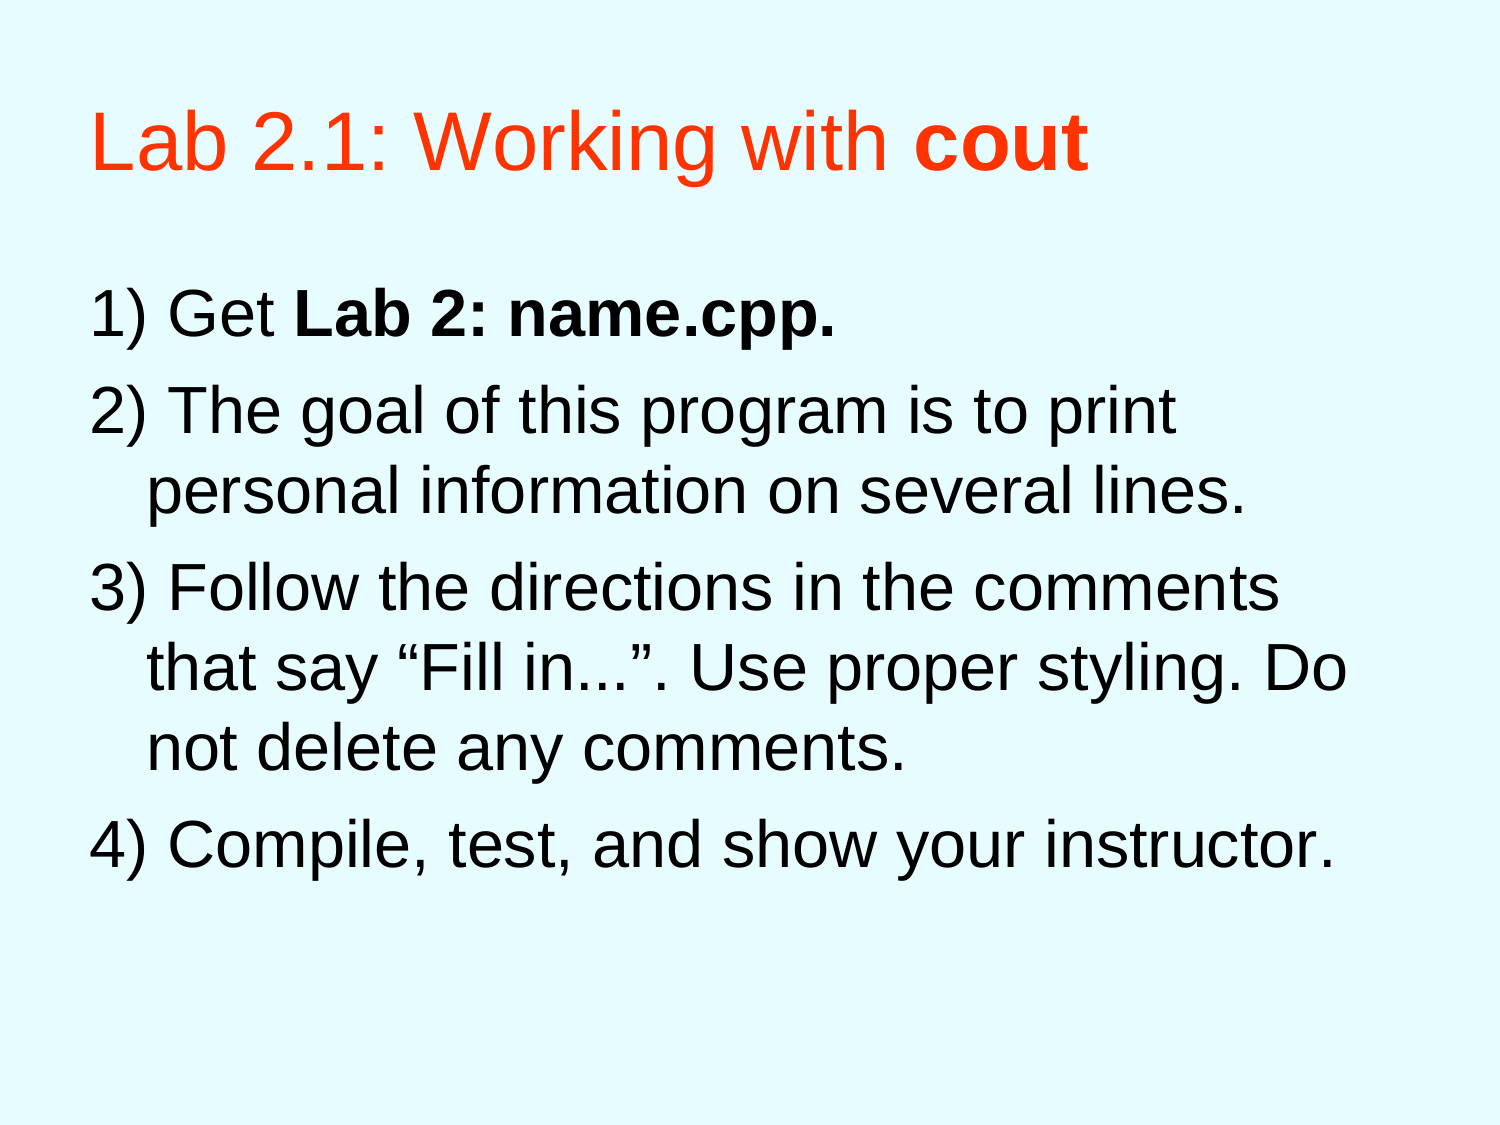

# Lab 2.1: Working with cout
 Get Lab 2: name.cpp.
 The goal of this program is to print personal information on several lines.
 Follow the directions in the comments that say “Fill in...”. Use proper styling. Do not delete any comments.
 Compile, test, and show your instructor.